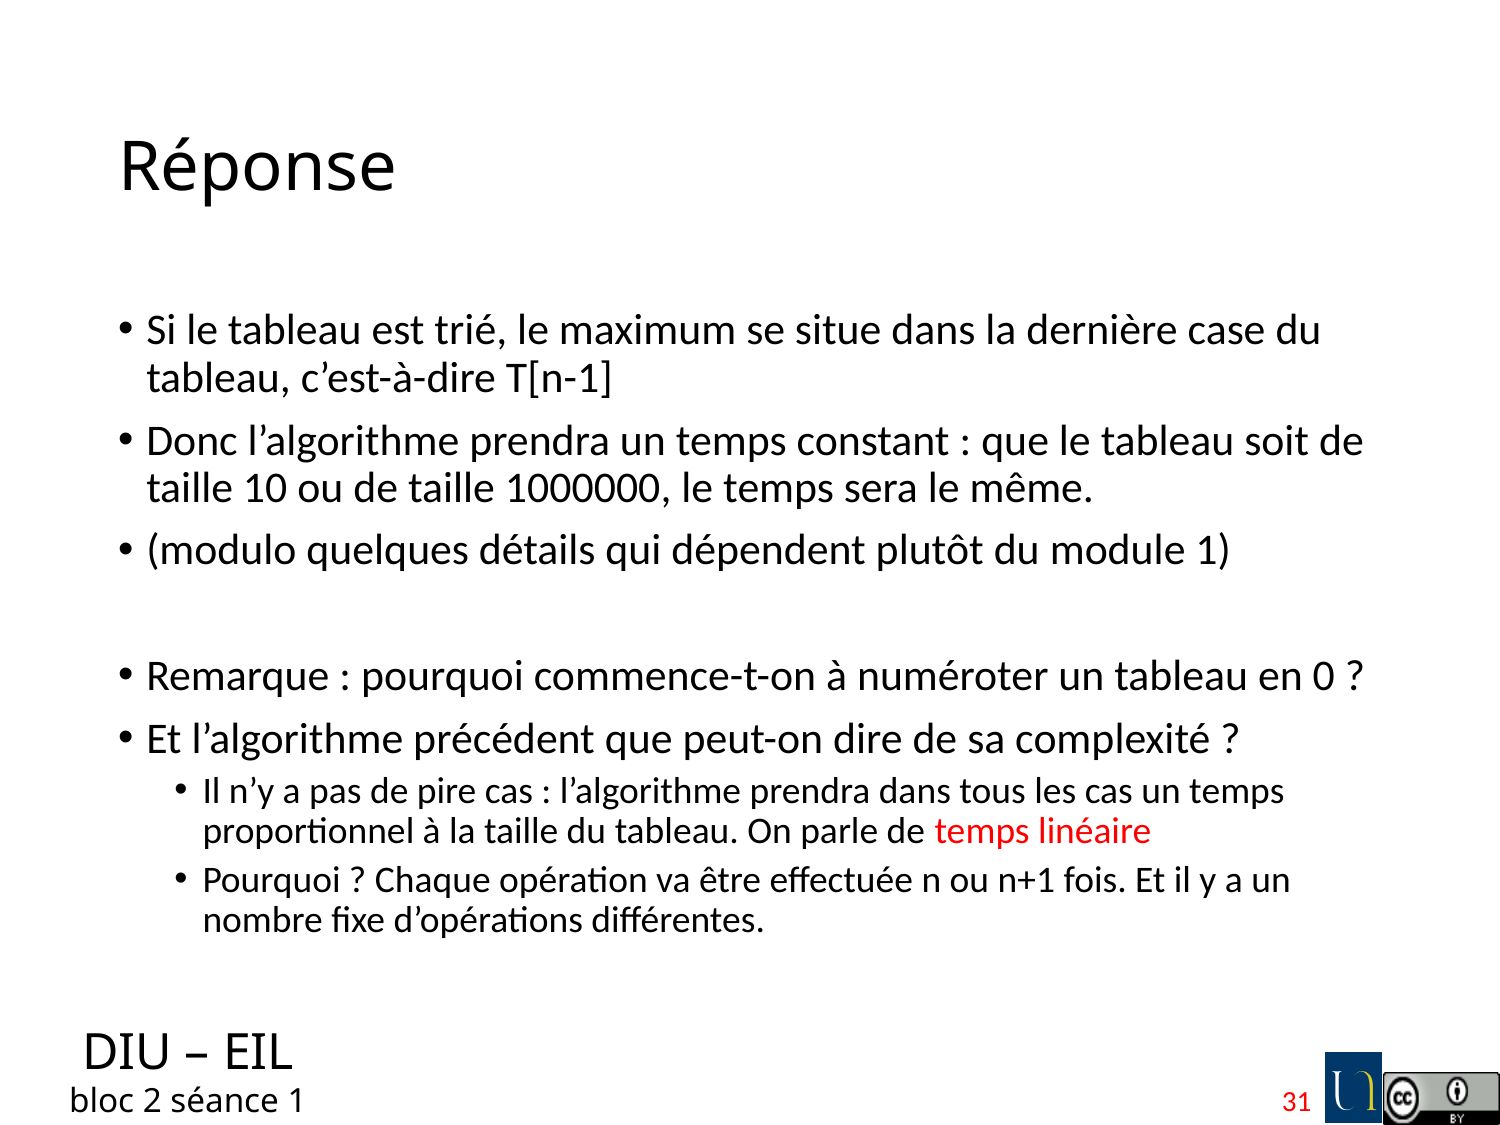

# Réponse
Si le tableau est trié, le maximum se situe dans la dernière case du tableau, c’est-à-dire T[n-1]
Donc l’algorithme prendra un temps constant : que le tableau soit de taille 10 ou de taille 1000000, le temps sera le même.
(modulo quelques détails qui dépendent plutôt du module 1)
Remarque : pourquoi commence-t-on à numéroter un tableau en 0 ?
Et l’algorithme précédent que peut-on dire de sa complexité ?
Il n’y a pas de pire cas : l’algorithme prendra dans tous les cas un temps proportionnel à la taille du tableau. On parle de temps linéaire
Pourquoi ? Chaque opération va être effectuée n ou n+1 fois. Et il y a un nombre fixe d’opérations différentes.